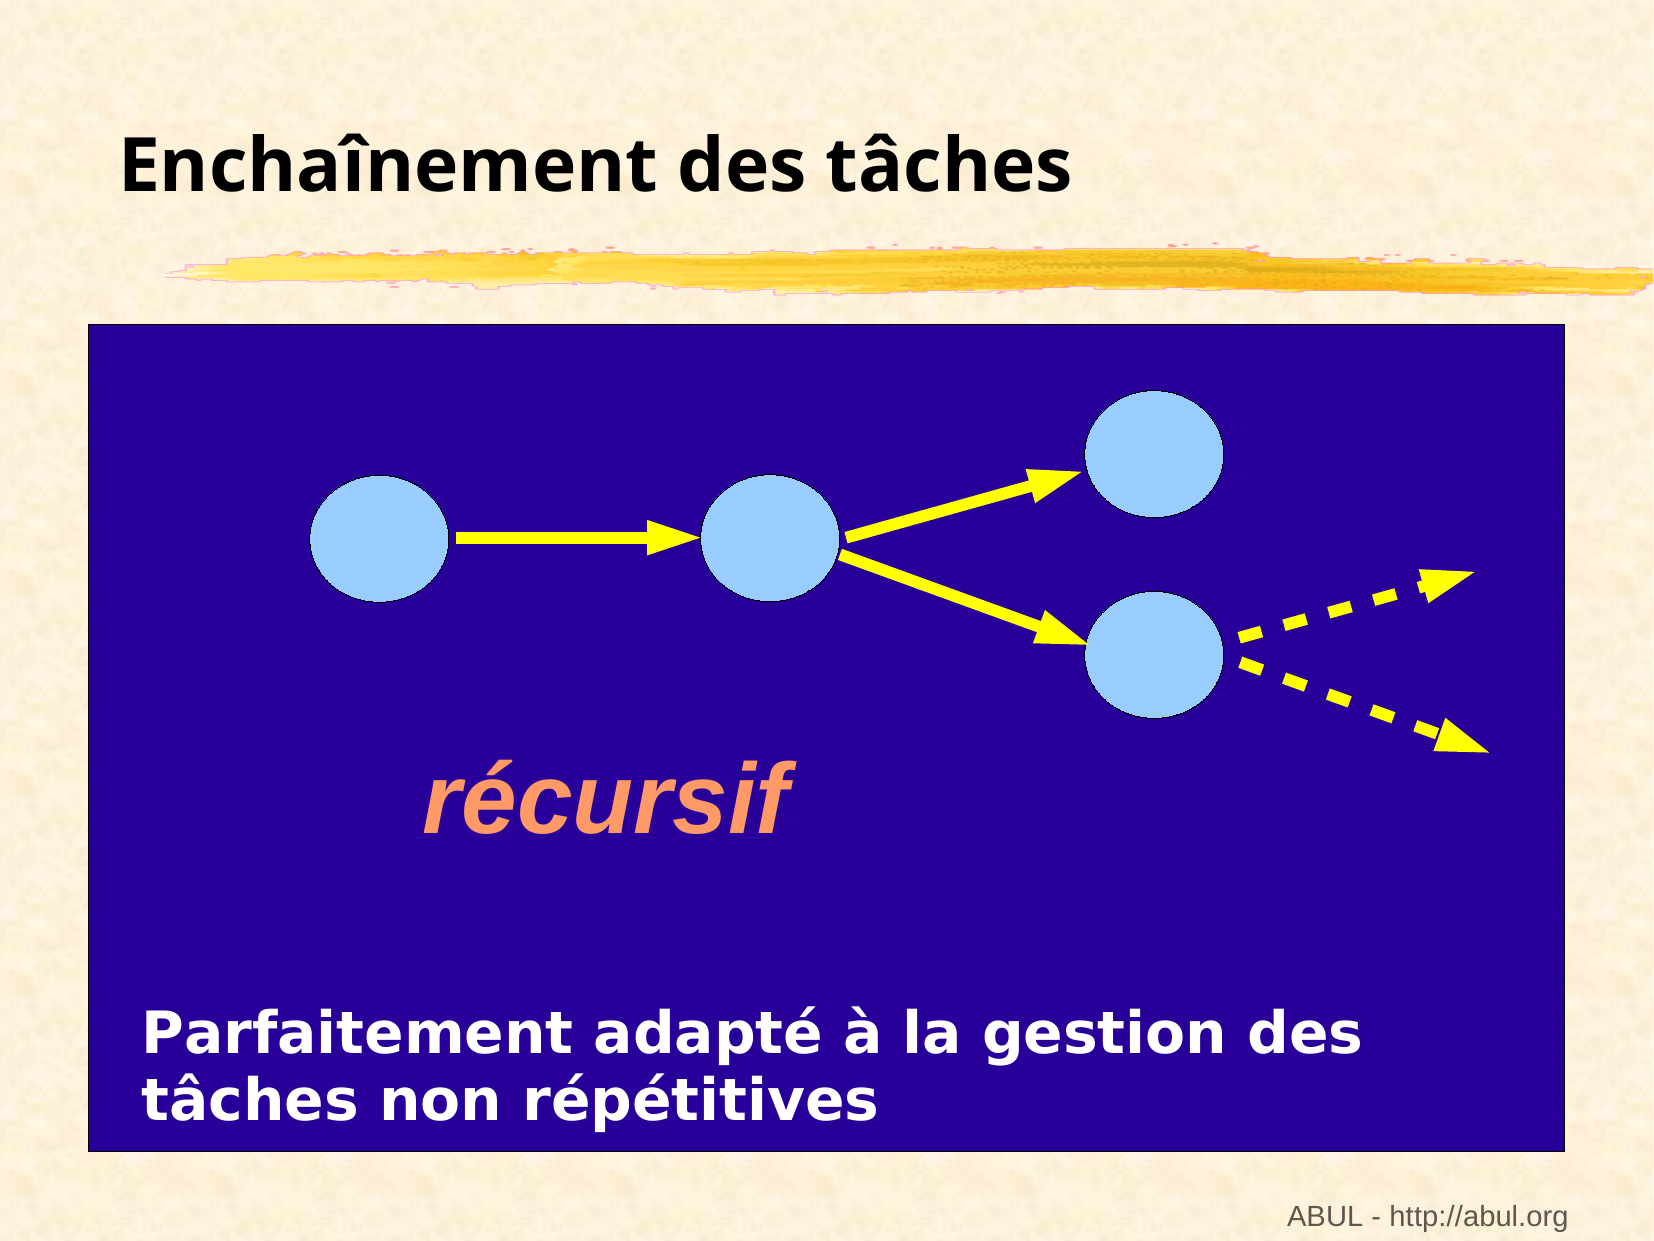

# Enchaînement des tâches
récursif
Parfaitement adapté à la gestion des tâches non répétitives